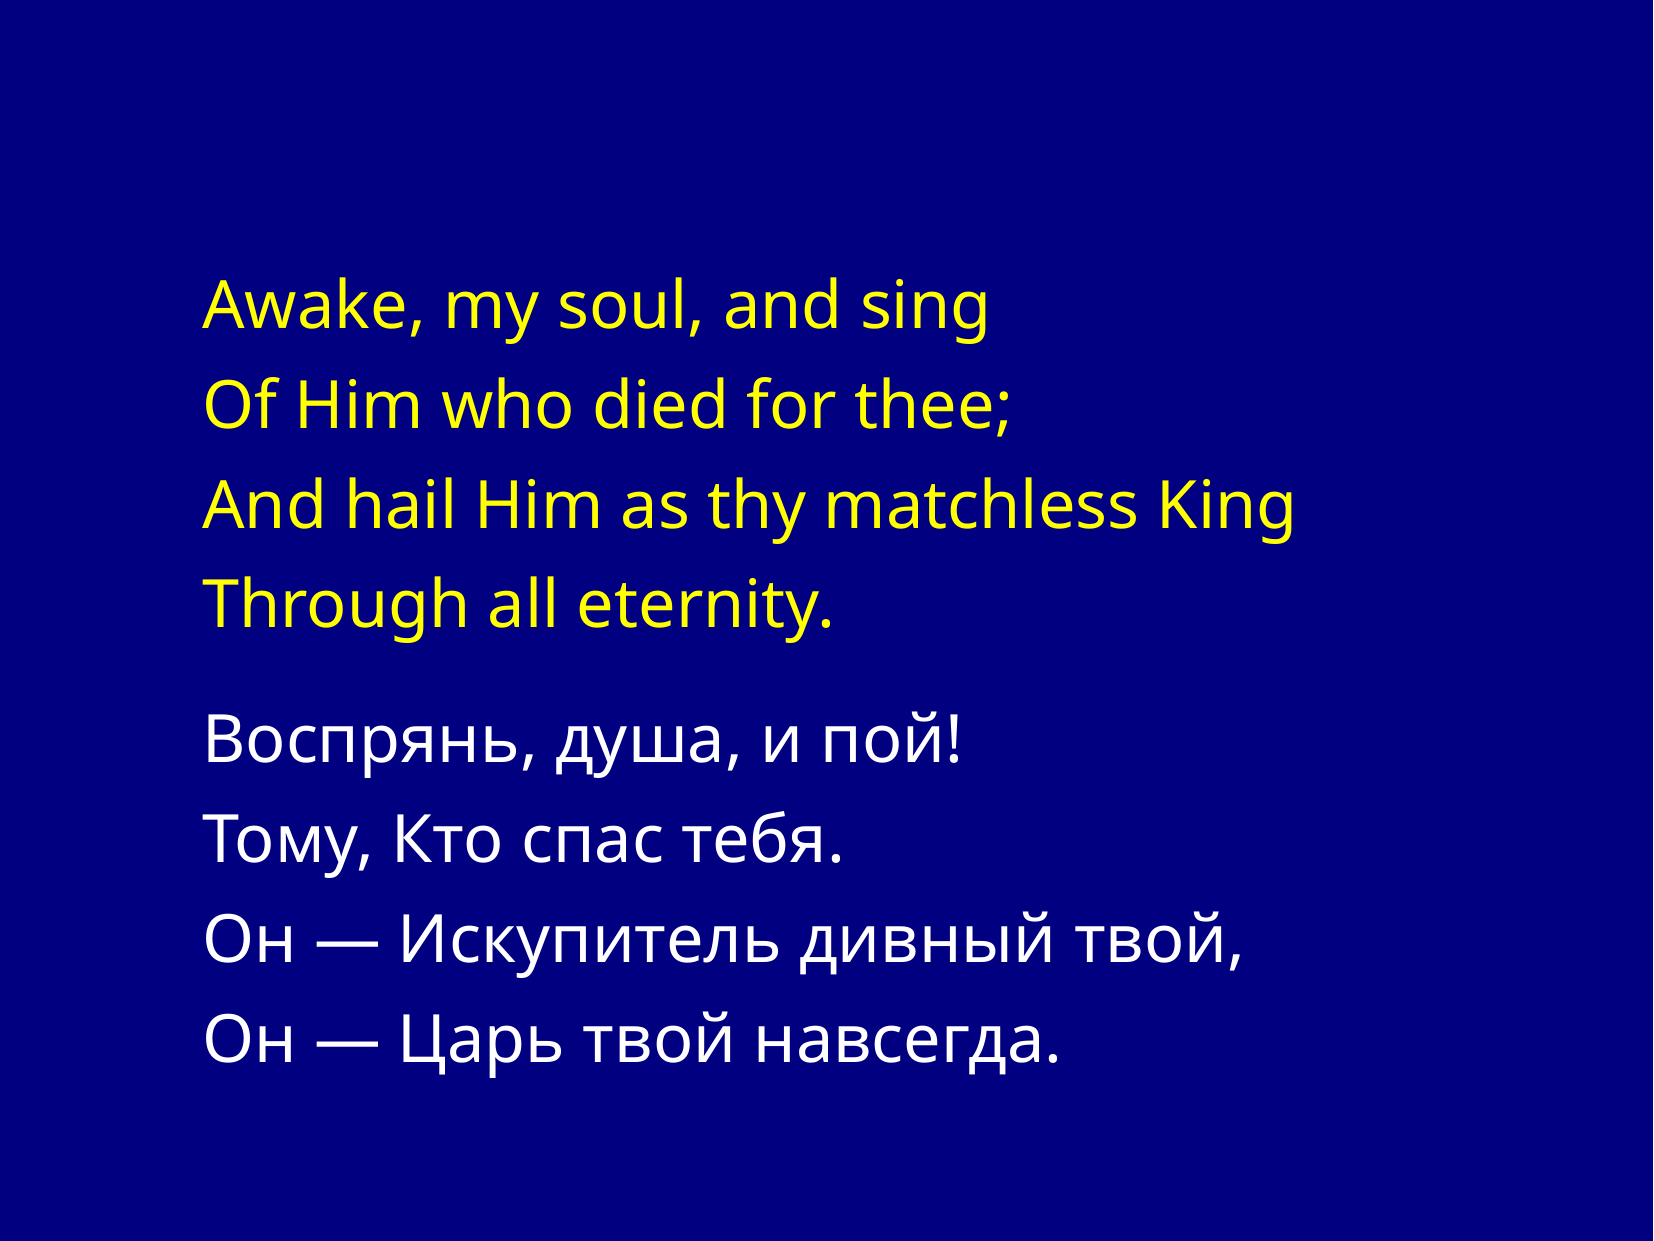

Awake, my soul, and sing
	Of Him who died for thee;
	And hail Him as thy matchless King
	Through all eternity.
	Воспрянь, душа, и пой!
	Тому, Кто спас тебя.
	Он ― Искупитель дивный твой,
	Он ― Царь твой навсегда.